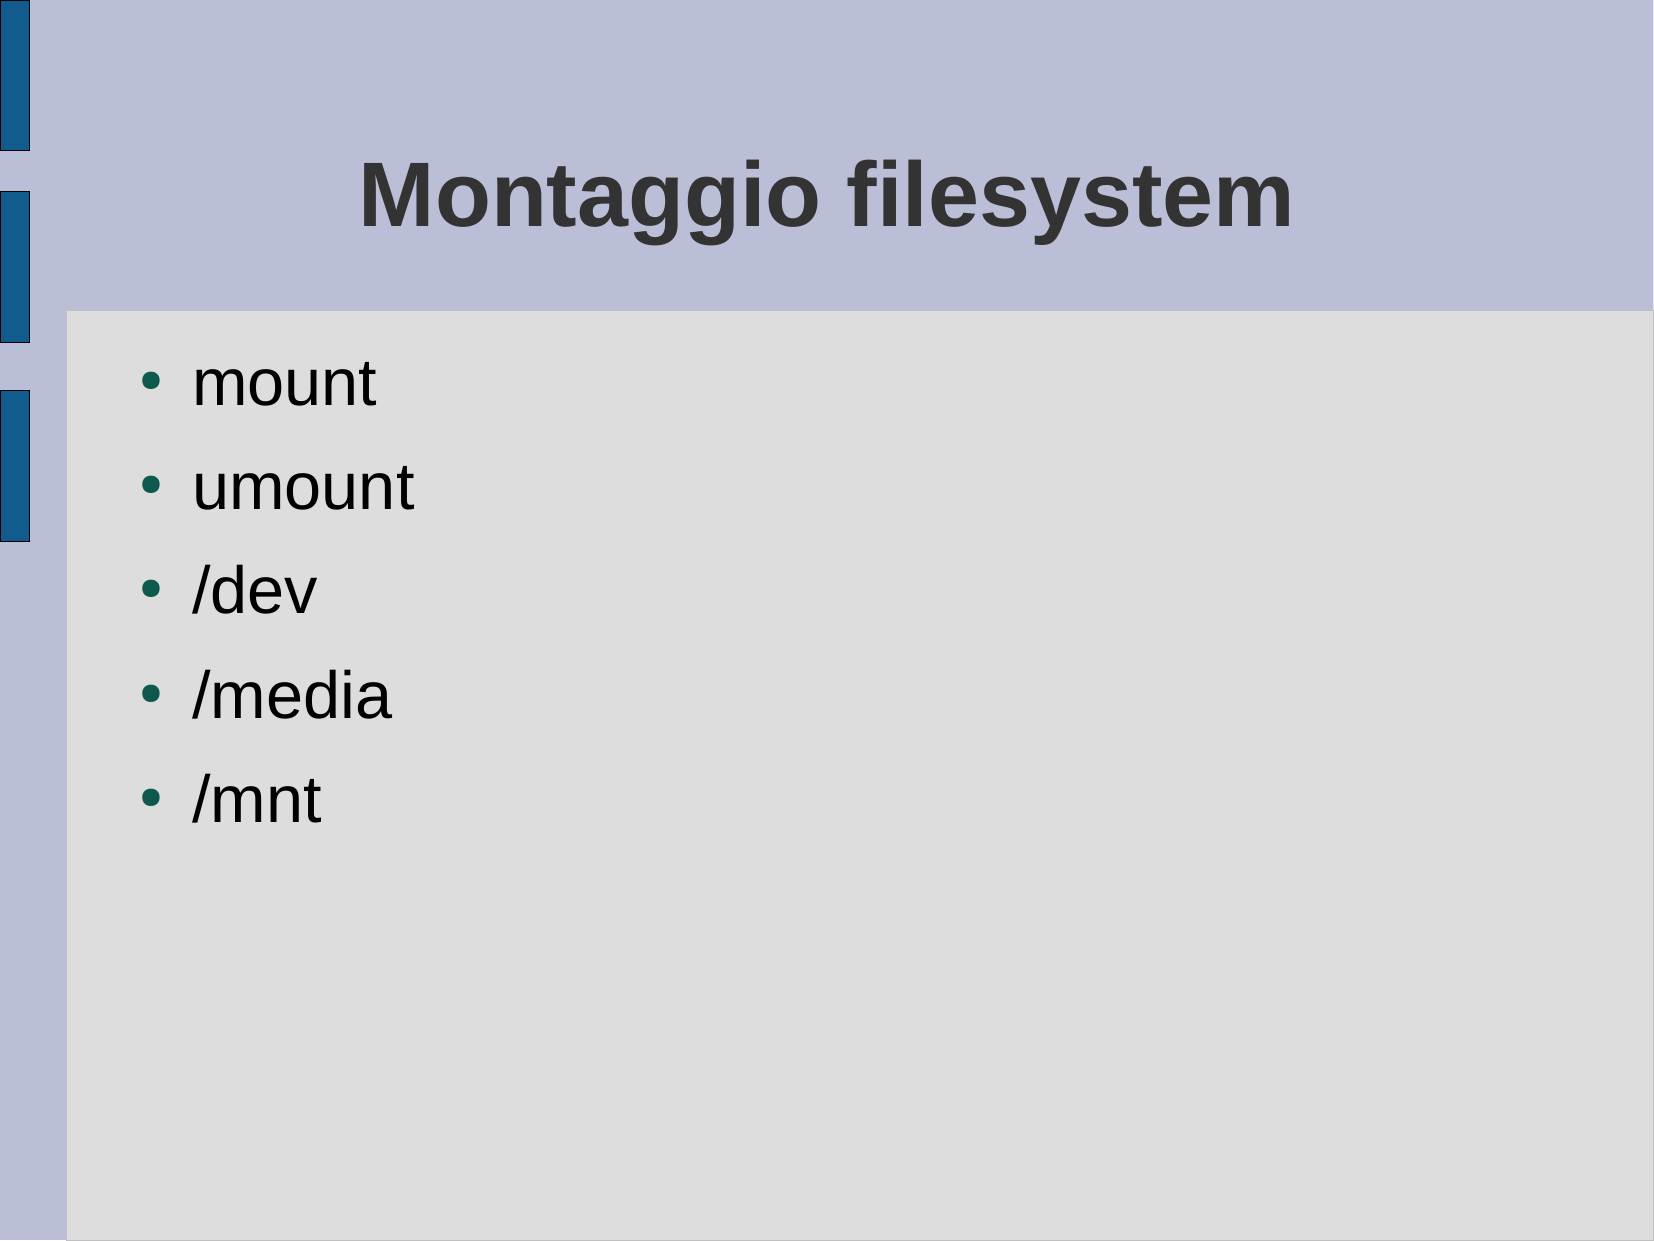

# Montaggio filesystem
mount
umount
/dev
/media
/mnt